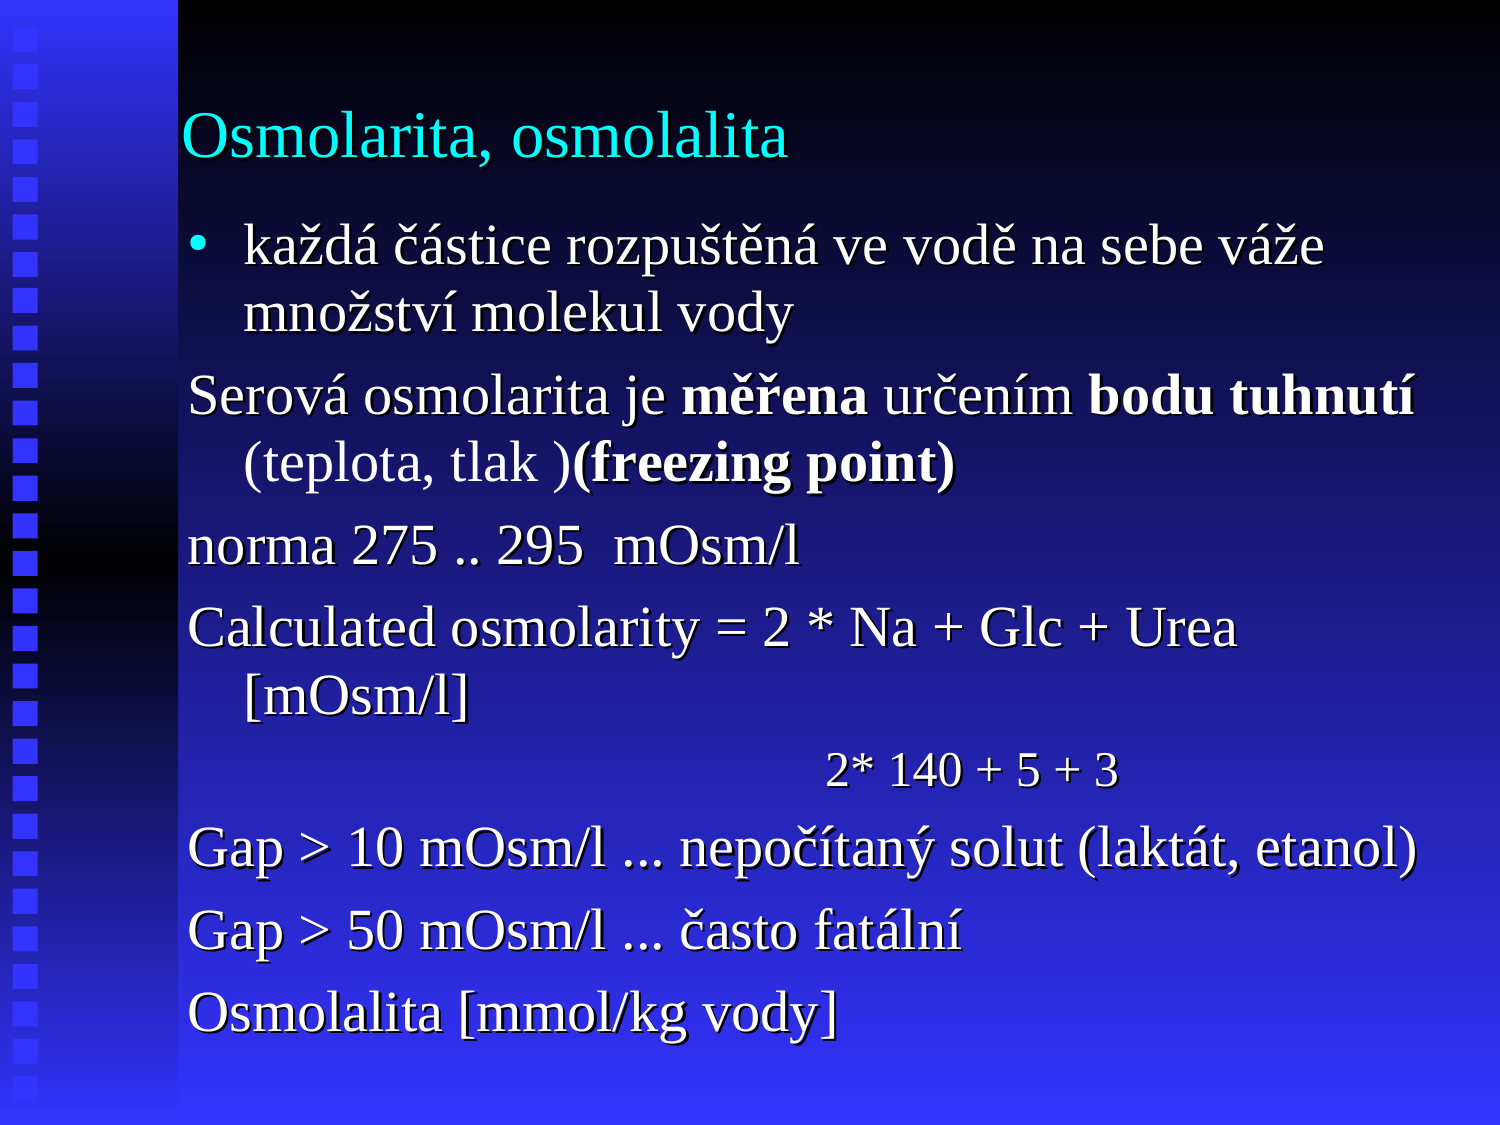

# Osmolarita, osmolalita
každá částice rozpuštěná ve vodě na sebe váže množství molekul vody
Serová osmolarita je měřena určením bodu tuhnutí (teplota, tlak )(freezing point)
norma 275 .. 295 mOsm/l
Calculated osmolarity = 2 * Na + Glc + Urea [mOsm/l]
 				 2* 140 + 5 + 3
Gap > 10 mOsm/l ... nepočítaný solut (laktát, etanol)
Gap > 50 mOsm/l ... často fatální
Osmolalita [mmol/kg vody]